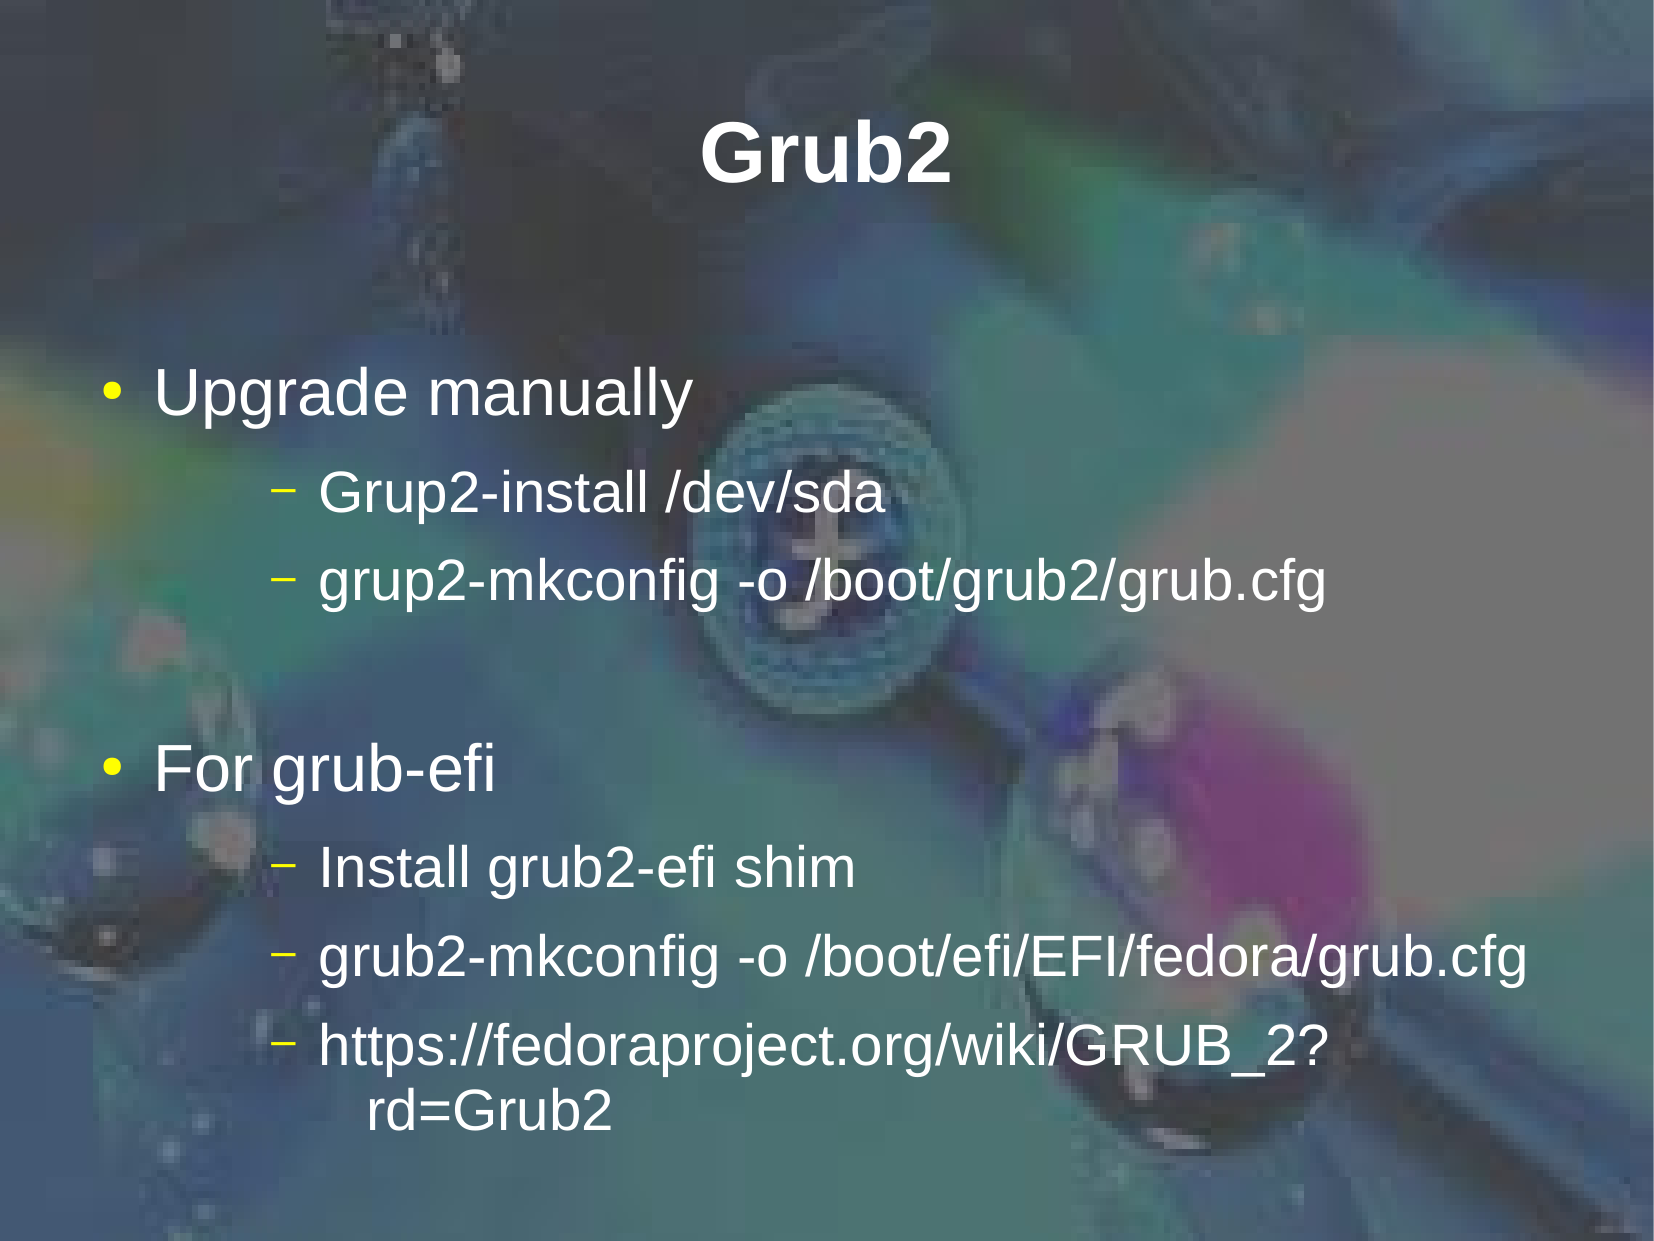

# Grub2
Upgrade manually
Grup2-install /dev/sda
grup2-mkconfig -o /boot/grub2/grub.cfg
For grub-efi
Install grub2-efi shim
grub2-mkconfig -o /boot/efi/EFI/fedora/grub.cfg
https://fedoraproject.org/wiki/GRUB_2?rd=Grub2